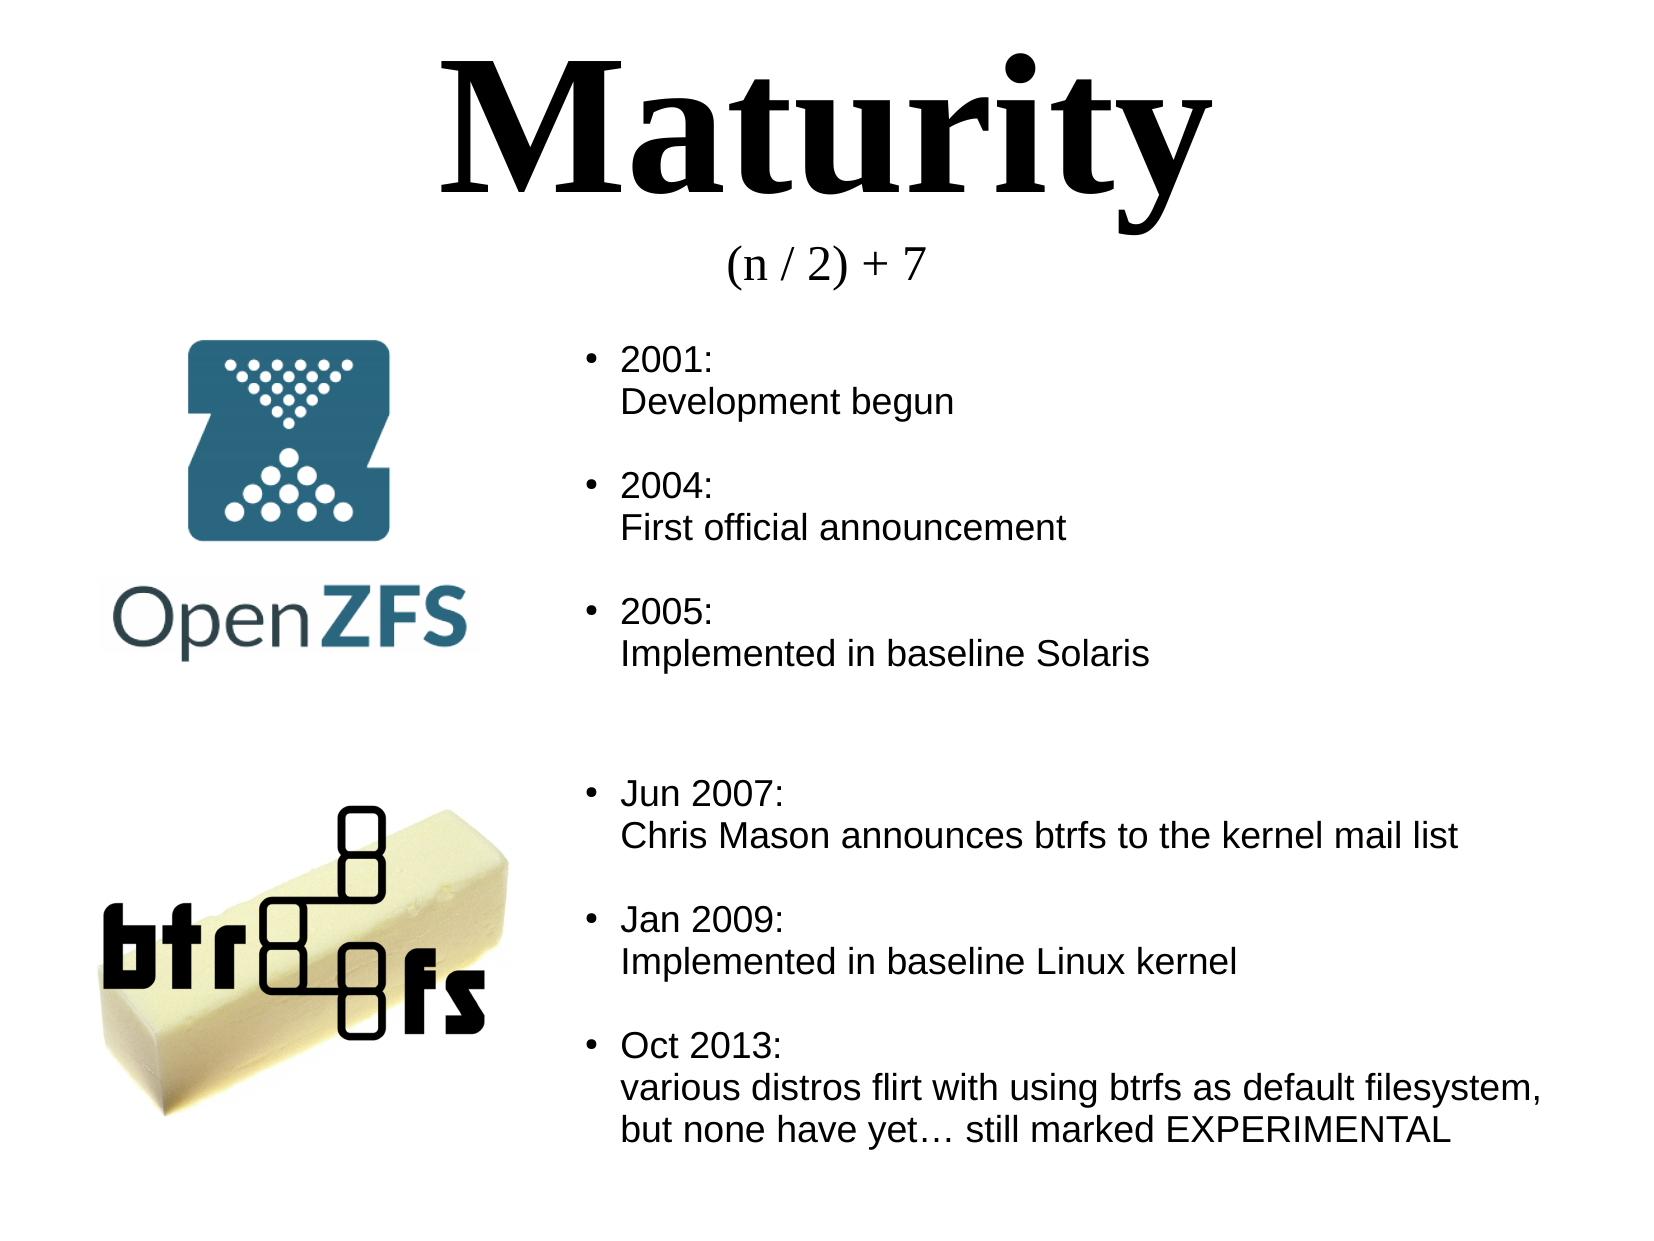

# Maturity (n / 2) + 7
| 2001: Development begun 2004: First official announcement 2005: Implemented in baseline Solaris |
| --- |
| Jun 2007: Chris Mason announces btrfs to the kernel mail list Jan 2009: Implemented in baseline Linux kernel Oct 2013: various distros flirt with using btrfs as default filesystem, but none have yet… still marked EXPERIMENTAL |
| --- |